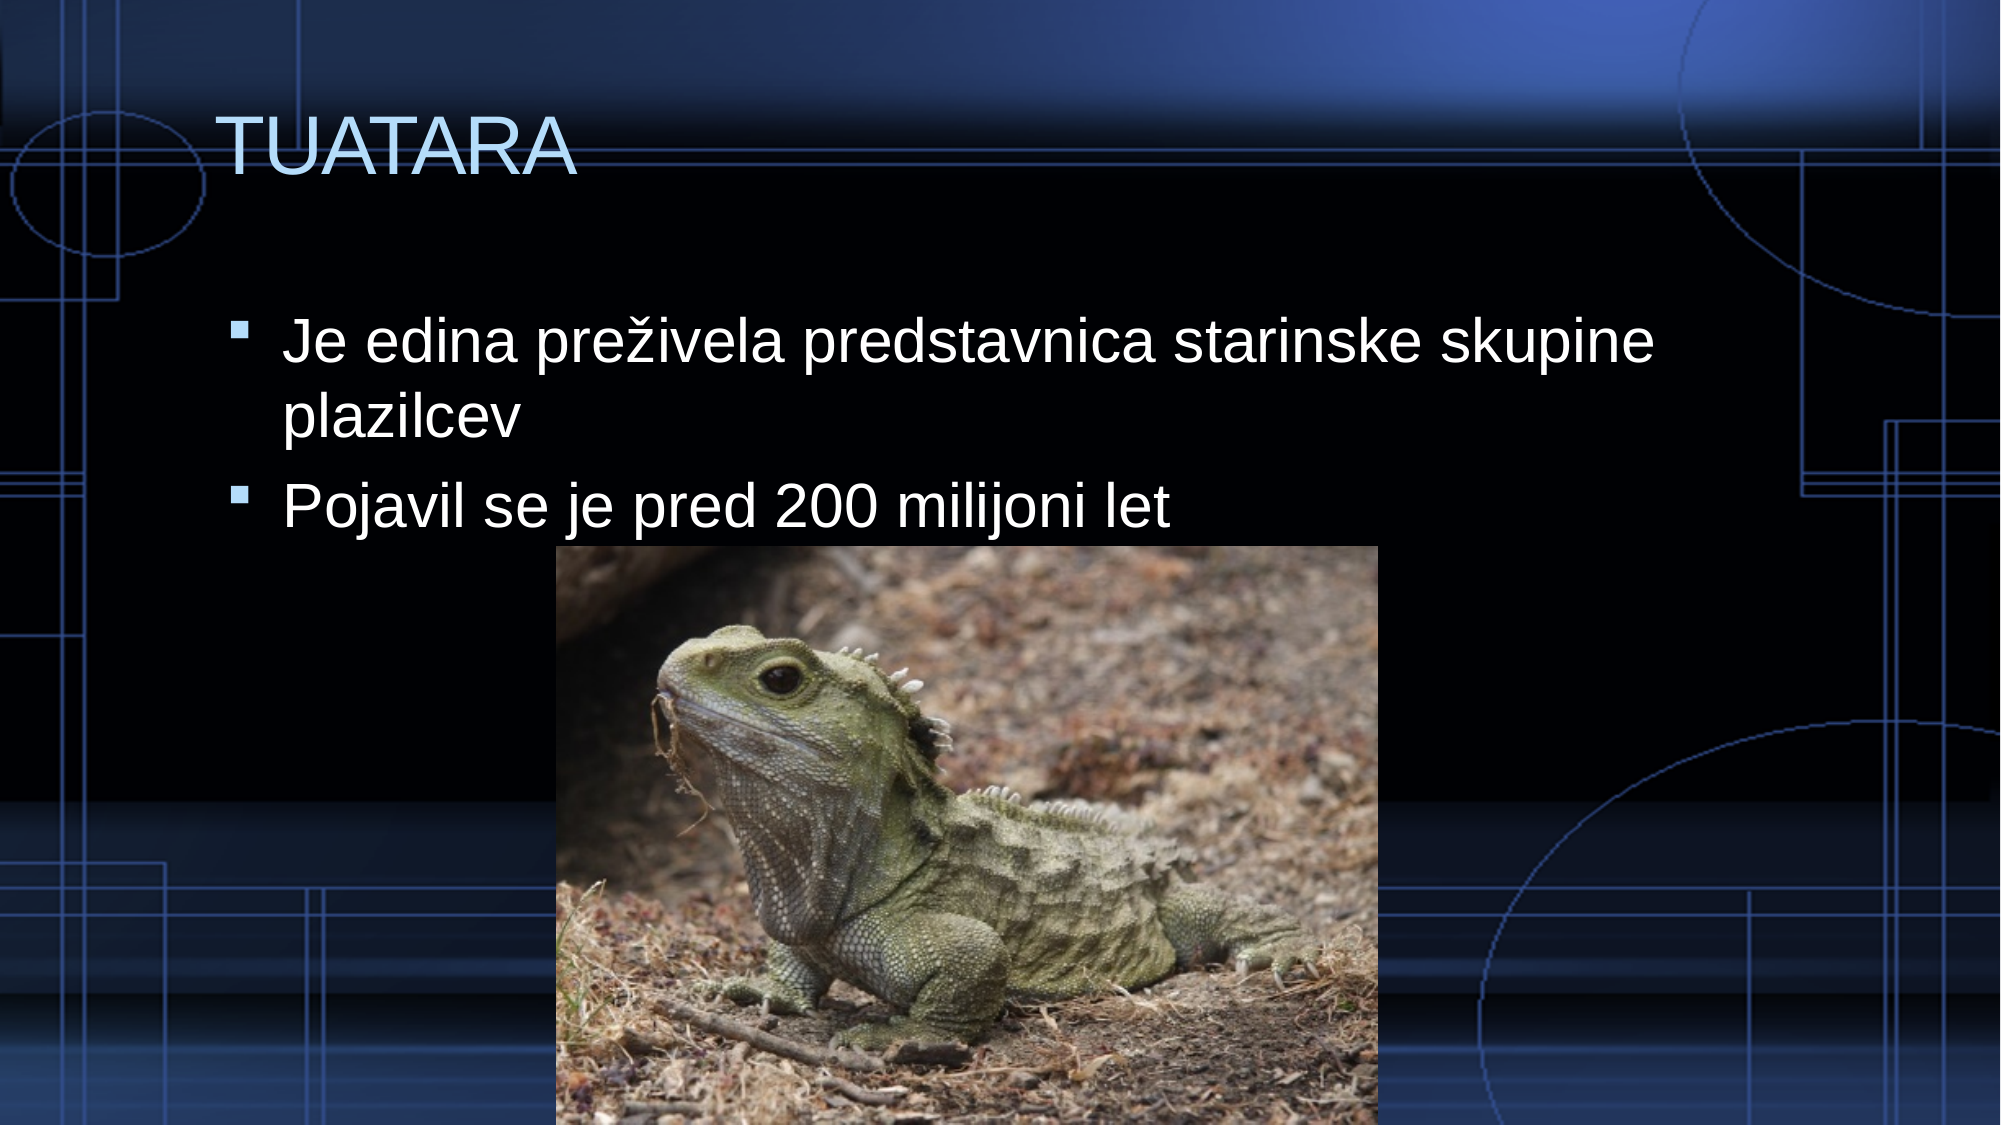

# TUATARA
Je edina preživela predstavnica starinske skupine plazilcev
Pojavil se je pred 200 milijoni let